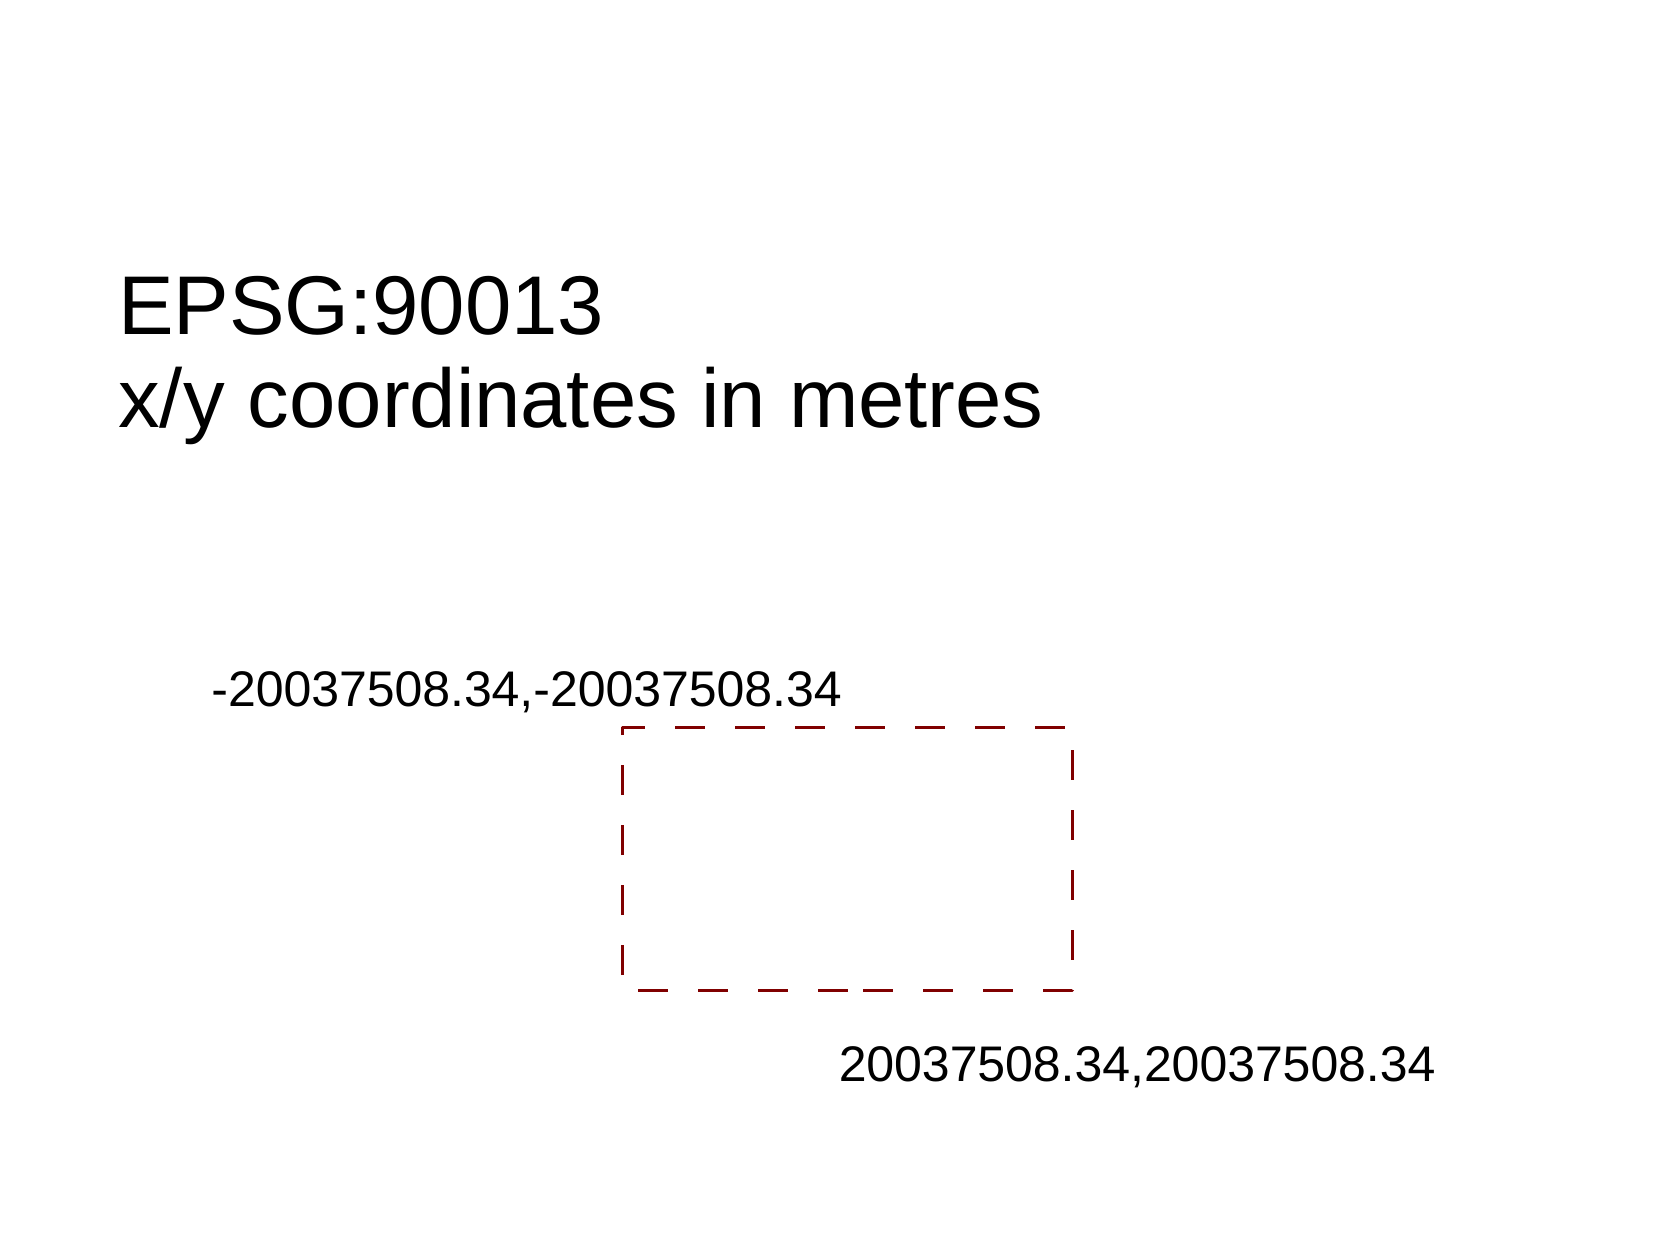

EPSG:90013
x/y coordinates in metres
-20037508.34,-20037508.34
20037508.34,20037508.34